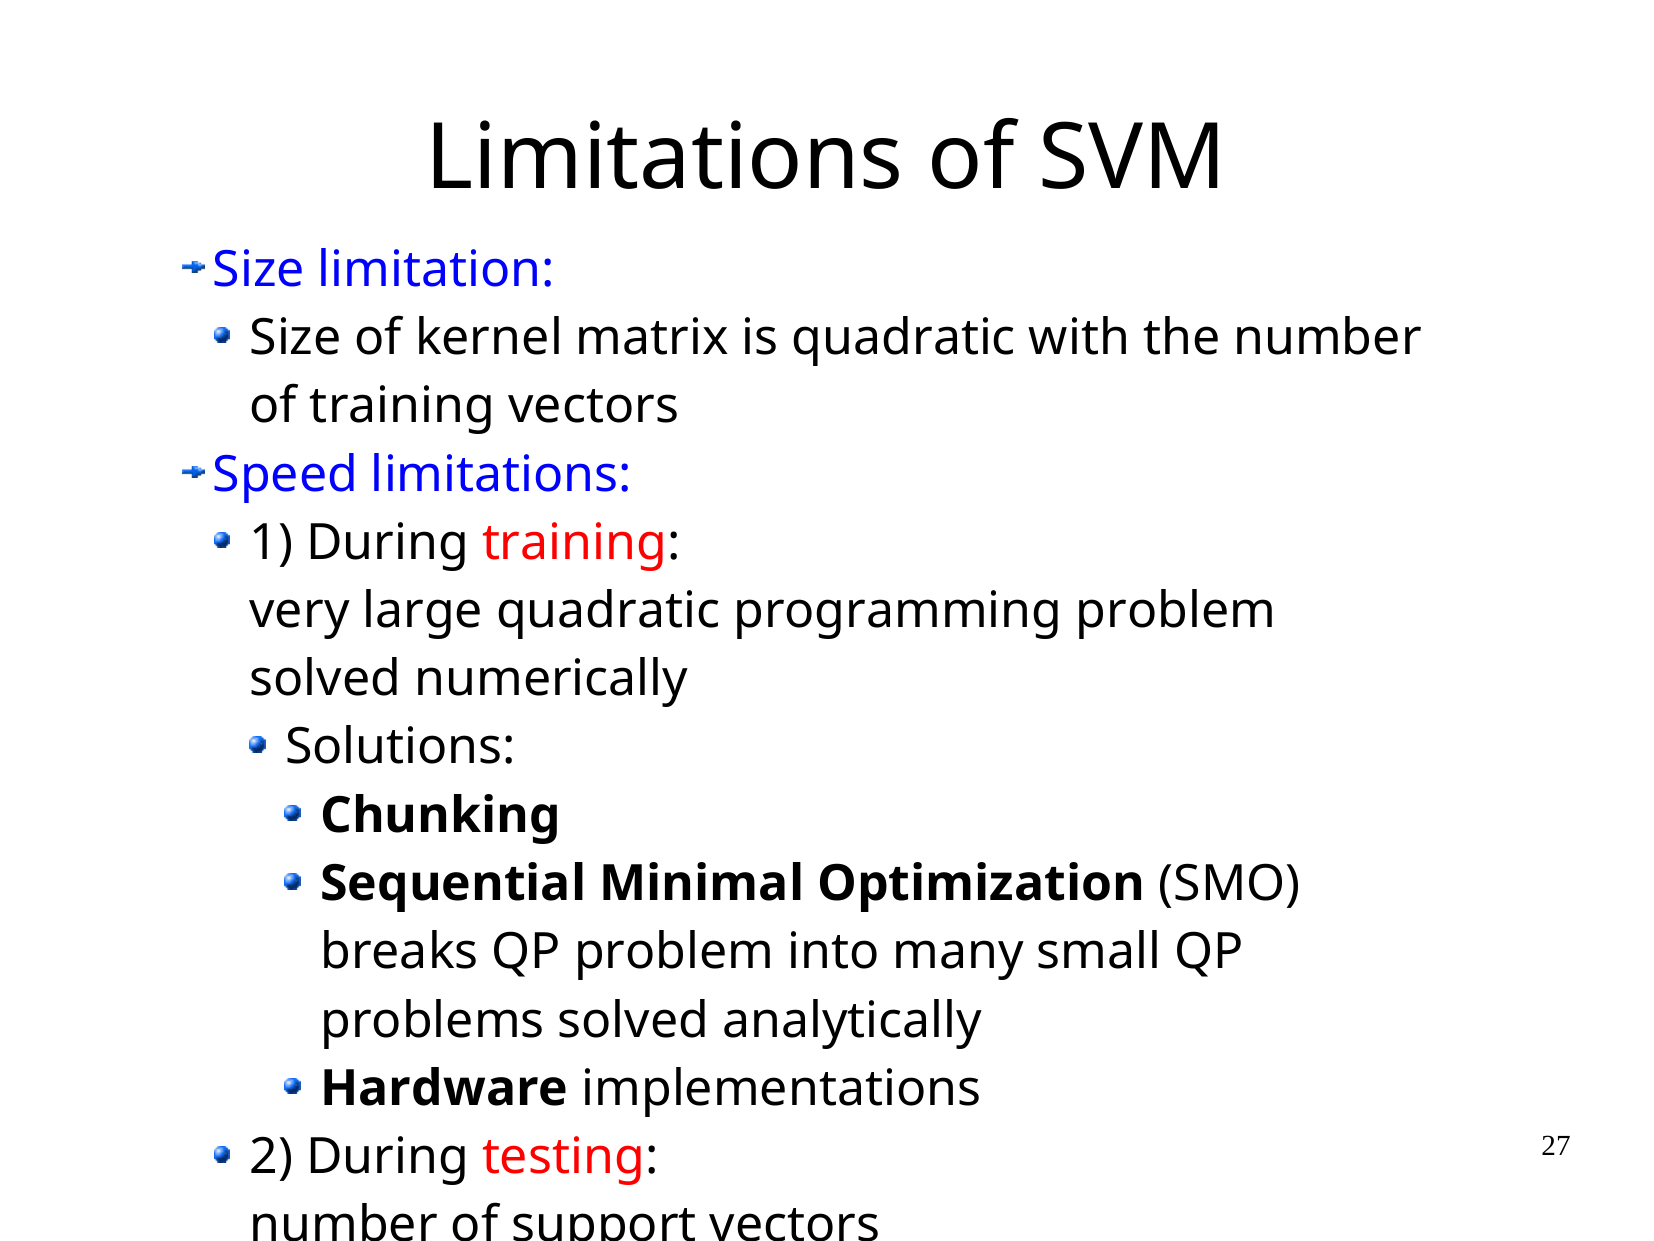

# Limitations of SVM
Size limitation:
Size of kernel matrix is quadratic with the number of training vectors
Speed limitations:
1) During training:
very large quadratic programming problem solved numerically
Solutions:
Chunking
Sequential Minimal Optimization (SMO)
breaks QP problem into many small QP problems solved analytically
Hardware implementations
2) During testing:
number of support vectors
Solution: Online SVM
27